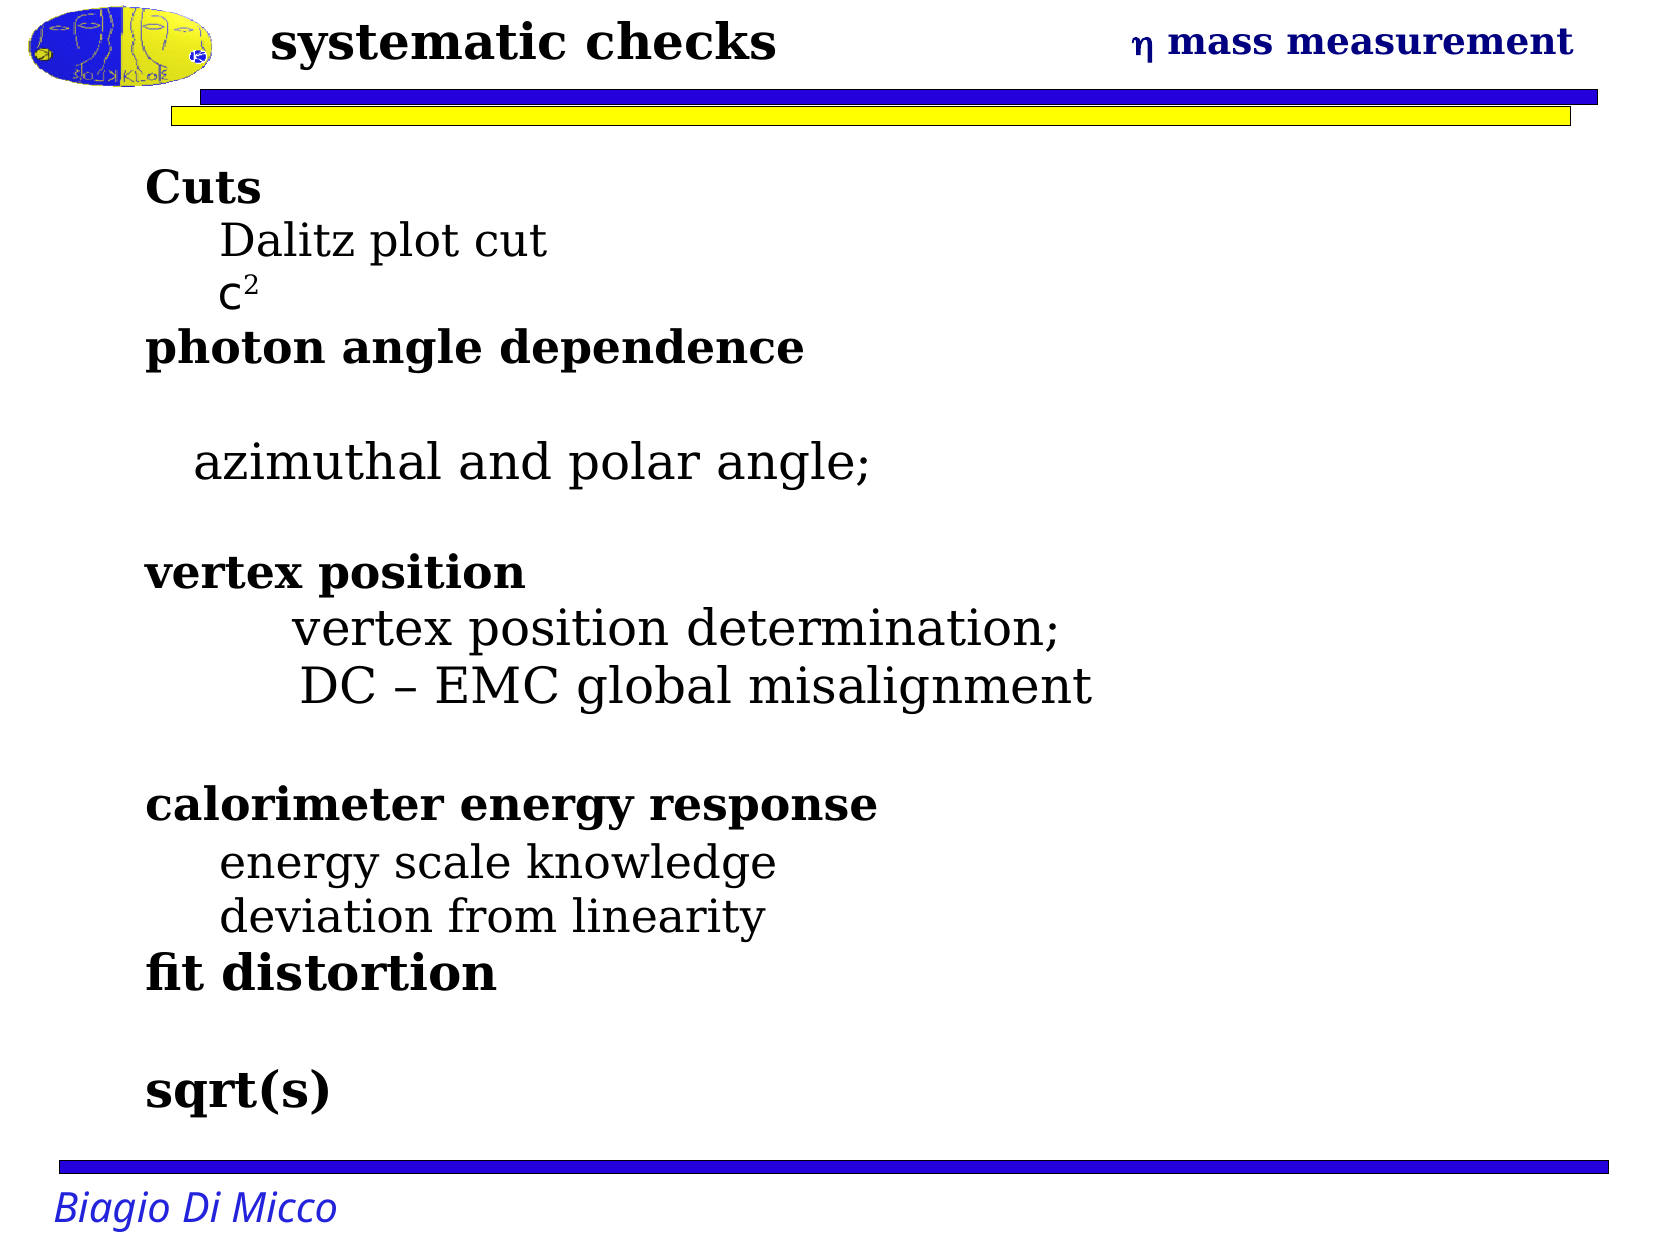

systematic checks
Cuts
	Dalitz plot cut
 c2
photon angle dependence
 azimuthal and polar angle;
vertex position
		vertex position determination;
	 DC – EMC global misalignment
calorimeter energy response
	energy scale knowledge
	deviation from linearity
fit distortion
sqrt(s)